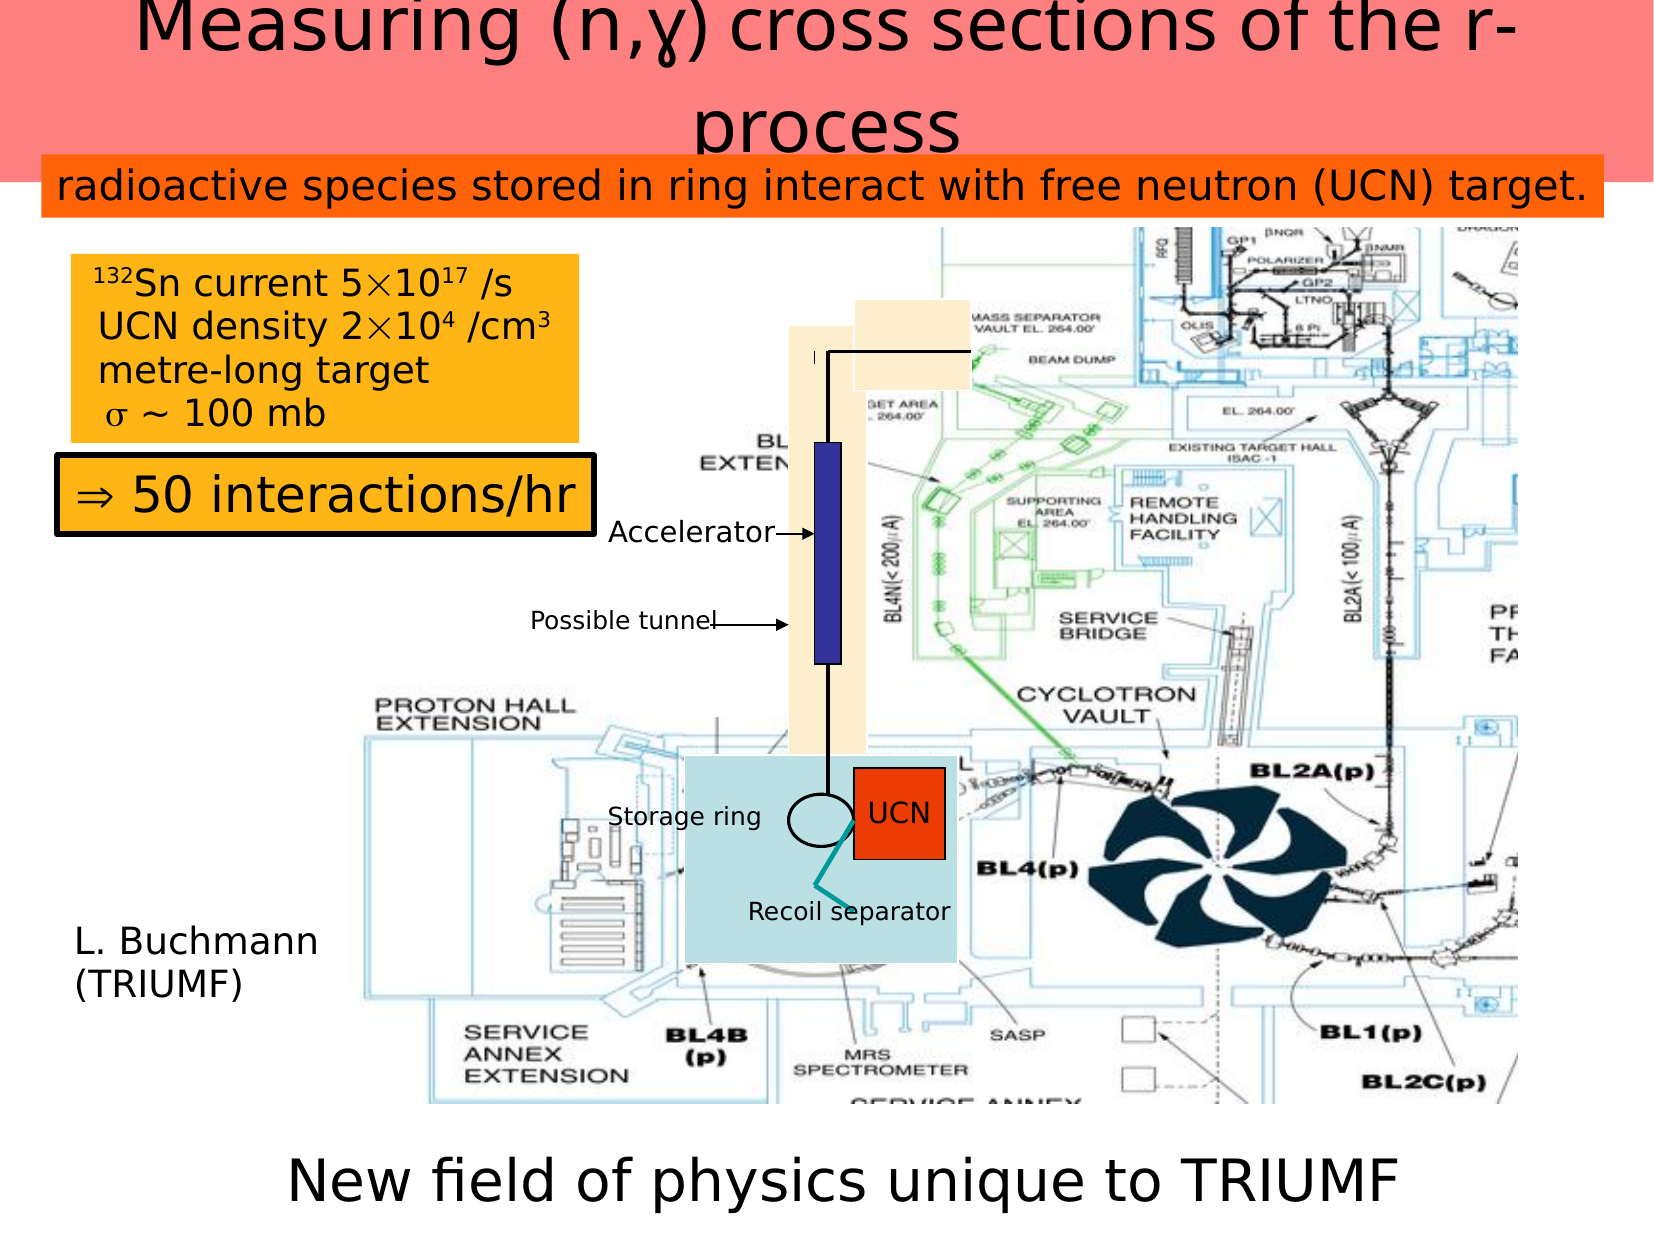

# Measuring (n,ɣ) cross sections of the r-process
radioactive species stored in ring interact with free neutron (UCN) target.
 132Sn current 5×1017 /s
 UCN density 2×104 /cm3
 metre-long target
  ~ 100 mb
⇒ 50 interactions/hr
Accelerator
Possible tunnel
UCN
Storage ring
Recoil separator
L. Buchmann
(TRIUMF)
New field of physics unique to TRIUMF